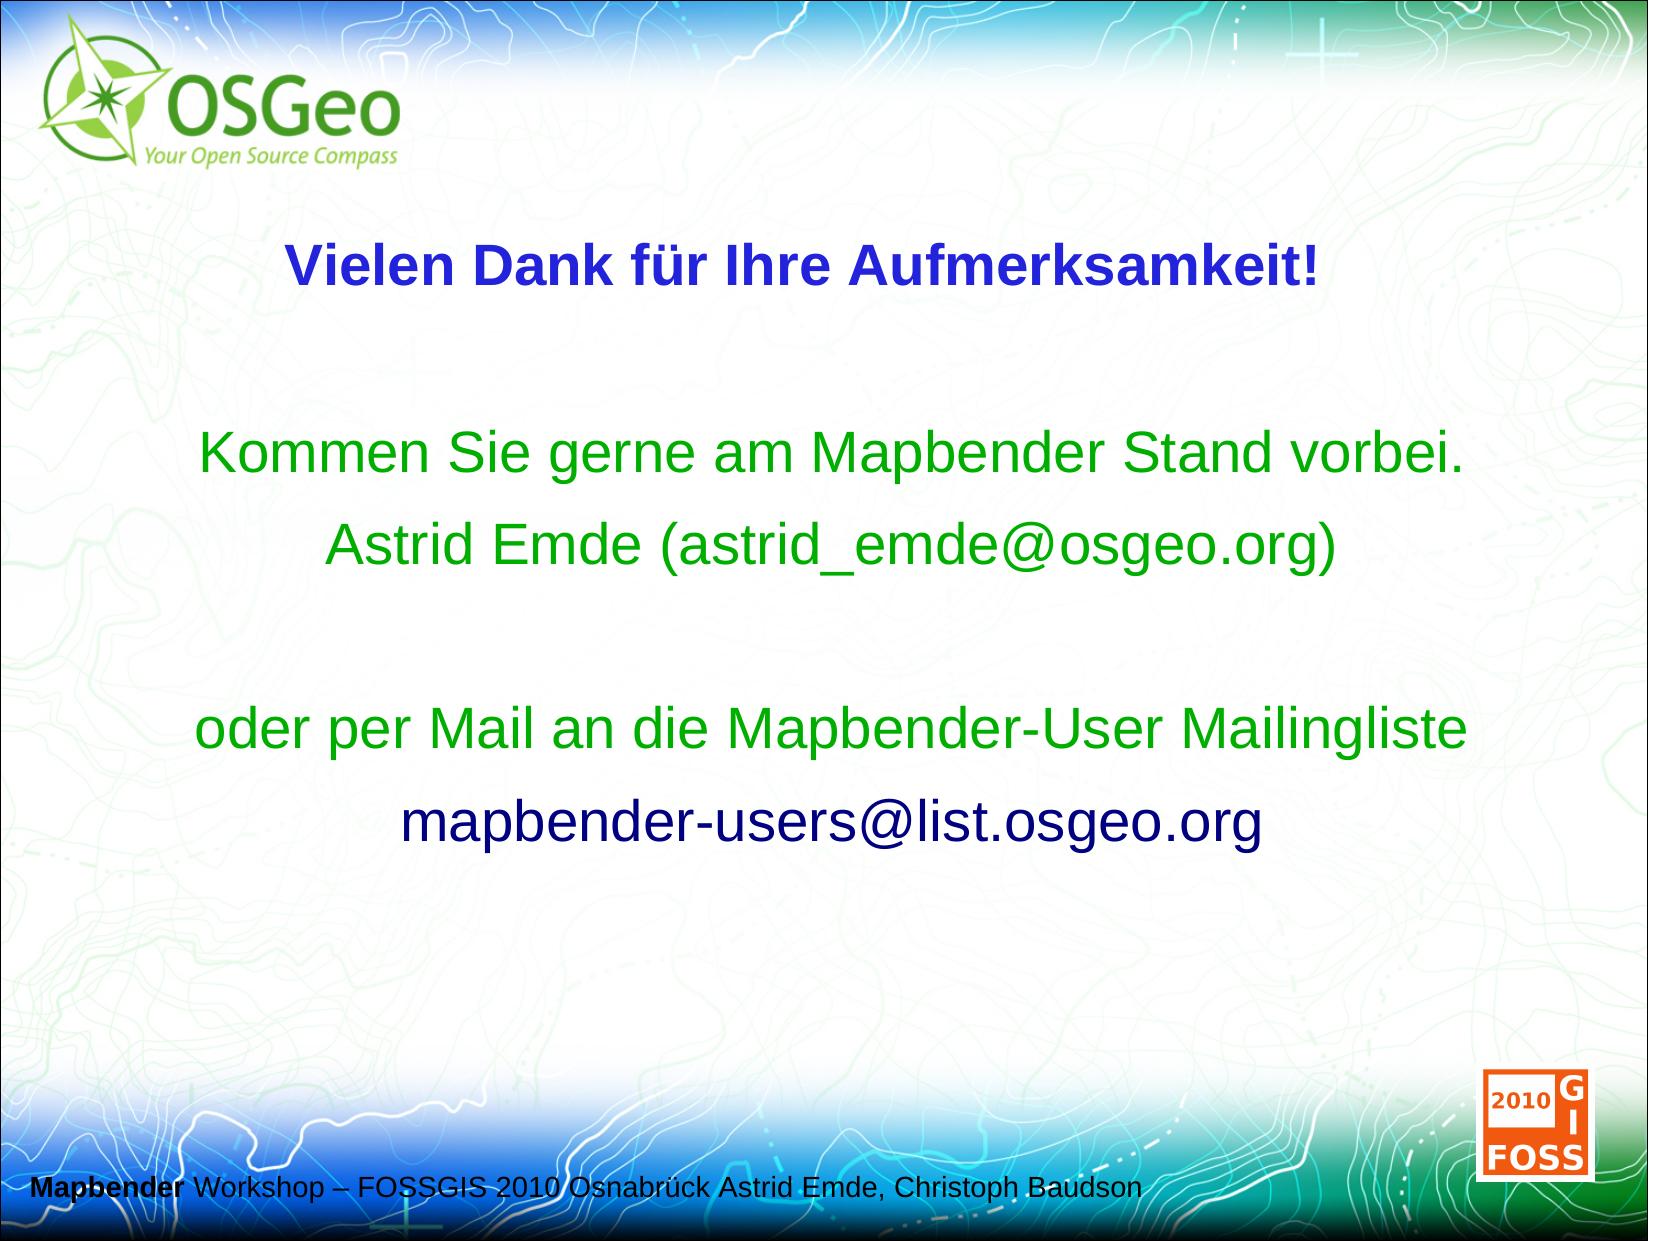

# Vielen Dank für Ihre Aufmerksamkeit!
Kommen Sie gerne am Mapbender Stand vorbei.
Astrid Emde (astrid_emde@osgeo.org)
oder per Mail an die Mapbender-User Mailingliste
mapbender-users@list.osgeo.org